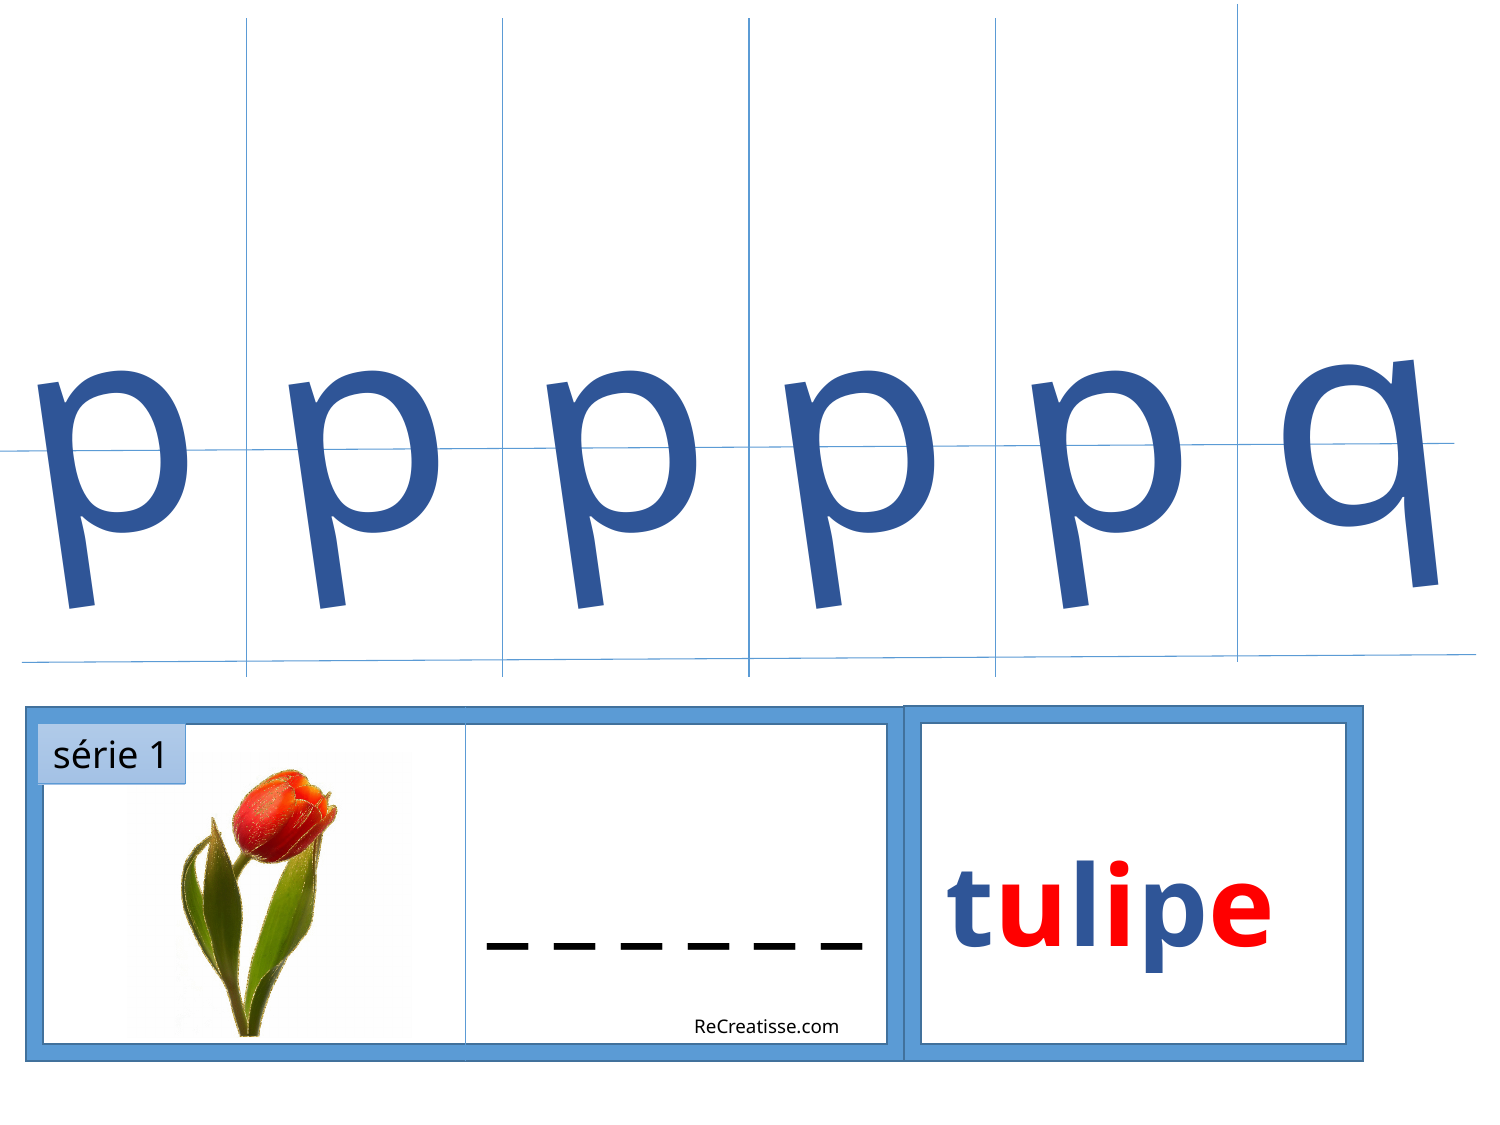

q
p
p
p
p
p
série 1
_ _ _ _ _ _
tulipe
ReCreatisse.com